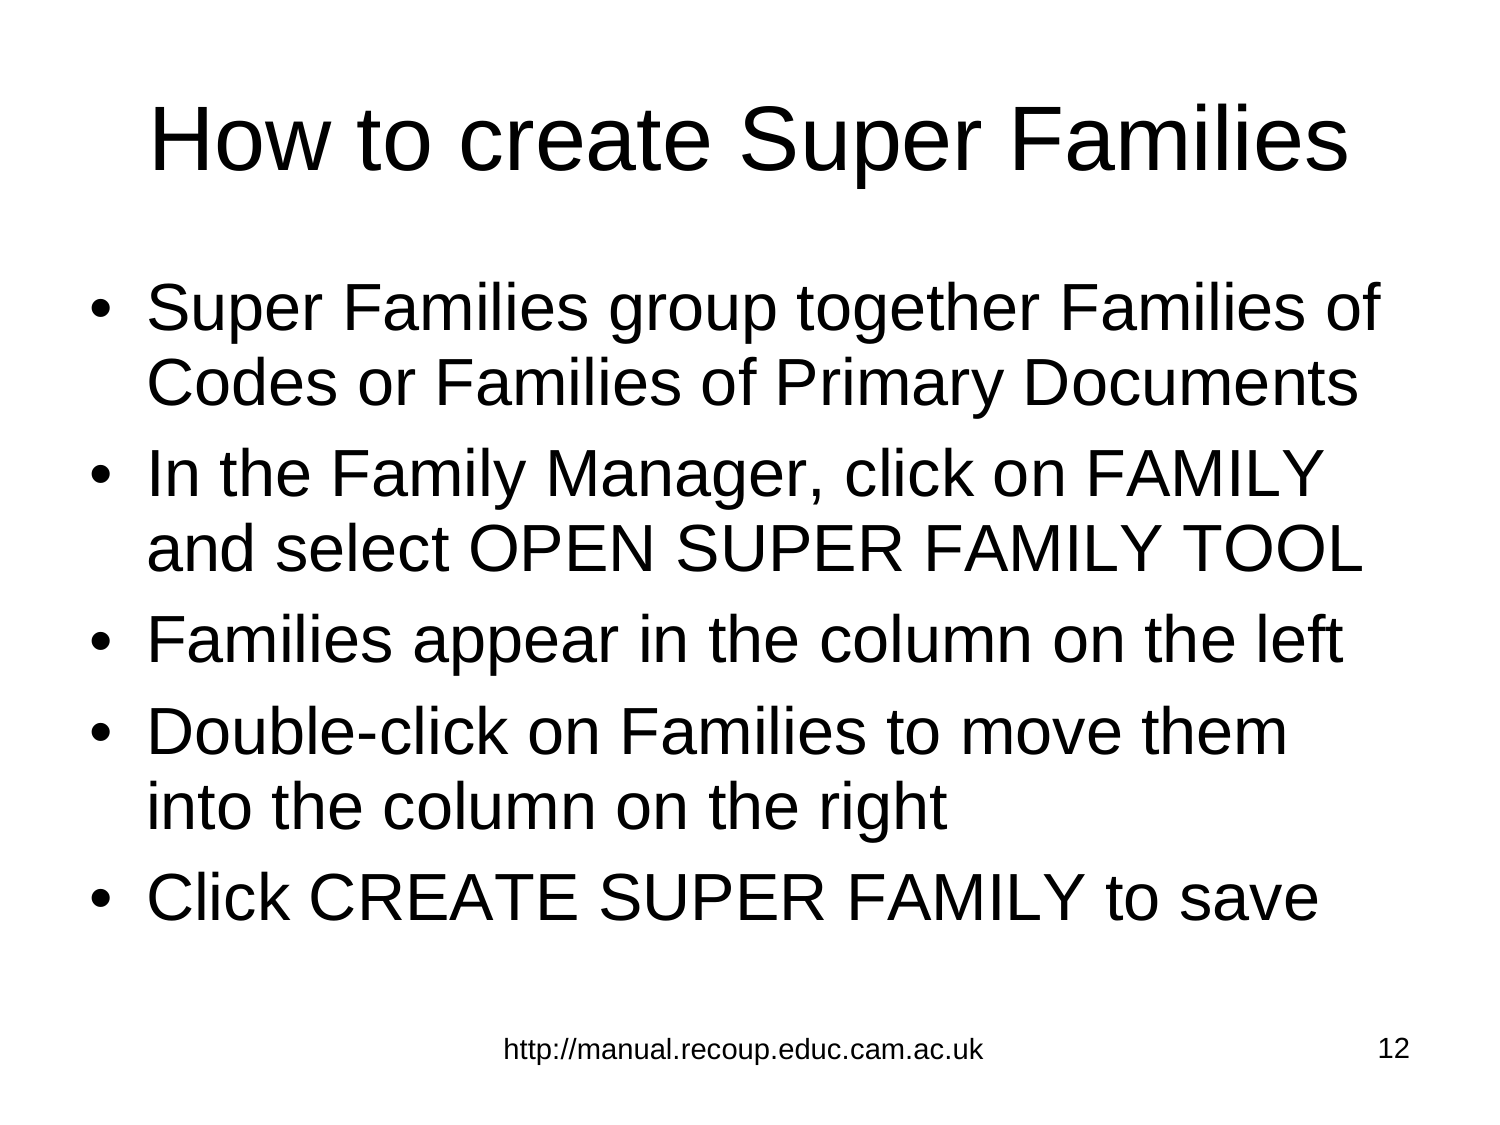

# How to create Super Families
Super Families group together Families of Codes or Families of Primary Documents
In the Family Manager, click on FAMILY and select OPEN SUPER FAMILY TOOL
Families appear in the column on the left
Double-click on Families to move them into the column on the right
Click CREATE SUPER FAMILY to save
12
http://manual.recoup.educ.cam.ac.uk